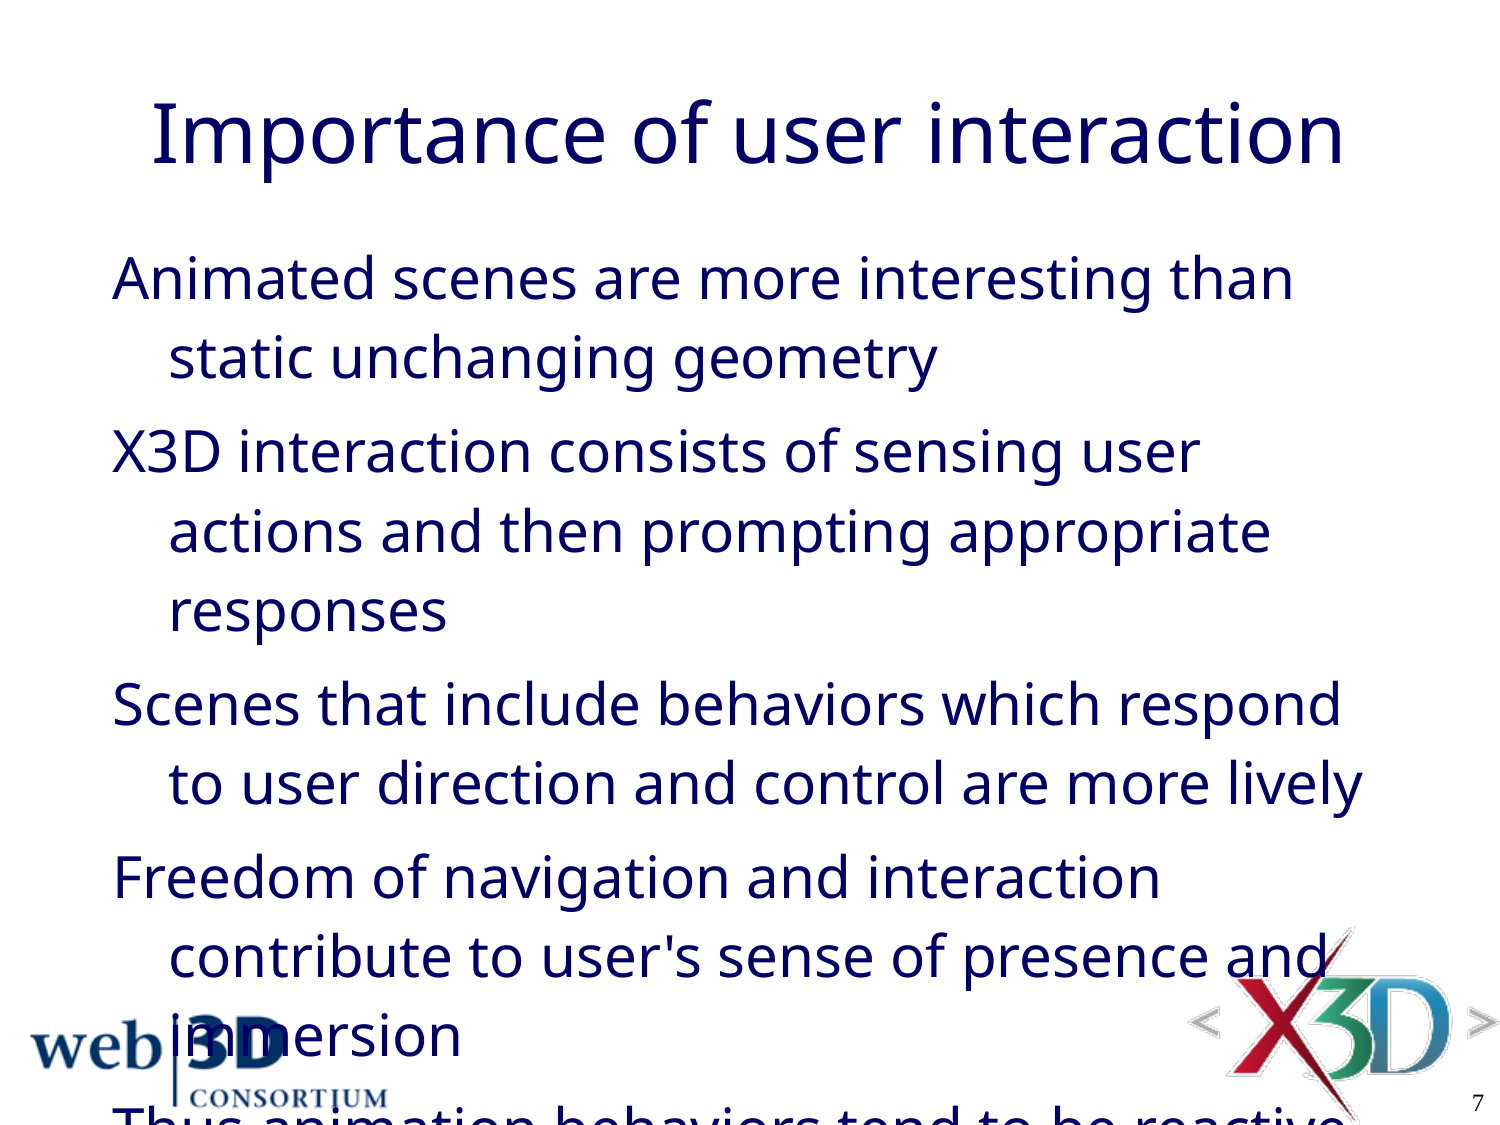

# Importance of user interaction
Animated scenes are more interesting than static unchanging geometry
X3D interaction consists of sensing user actions and then prompting appropriate responses
Scenes that include behaviors which respond to user direction and control are more lively
Freedom of navigation and interaction contribute to user's sense of presence and immersion
Thus animation behaviors tend to be reactive and declarative, responding to the user